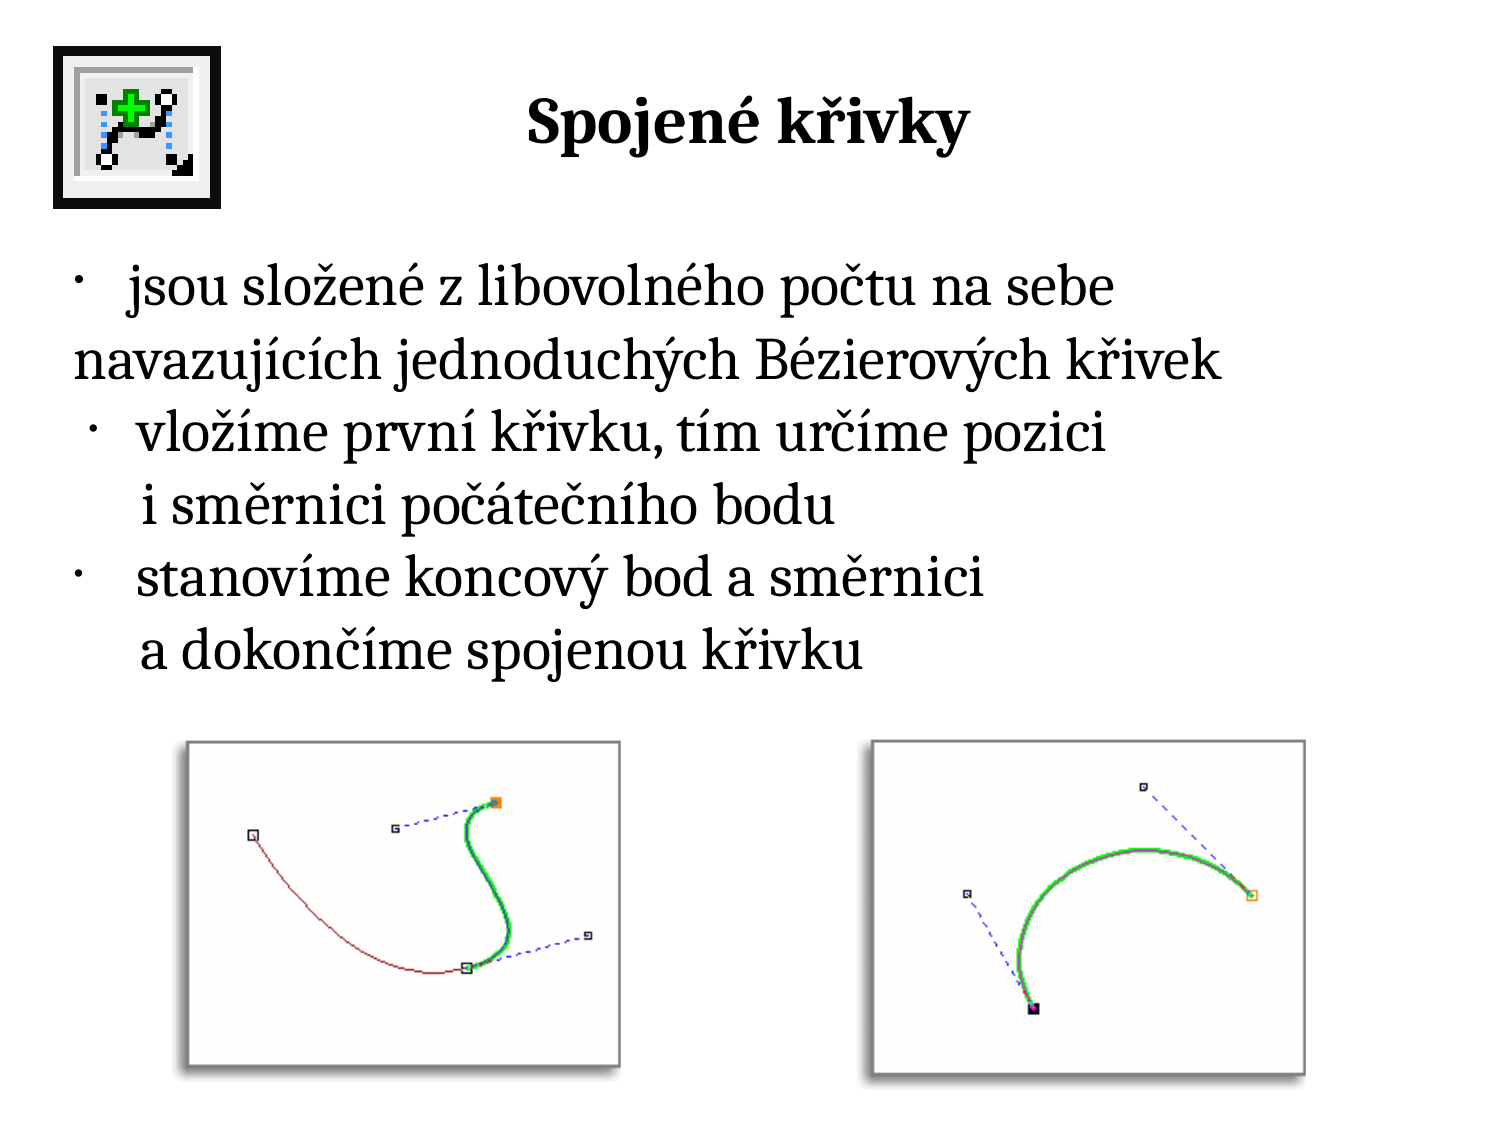

Spojené křivky
 jsou složené z libovolného počtu na sebe 	 navazujících jednoduchých Bézierových křivek
 vložíme první křivku, tím určíme pozici
 i směrnici počátečního bodu
 stanovíme koncový bod a směrnici
 a dokončíme spojenou křivku